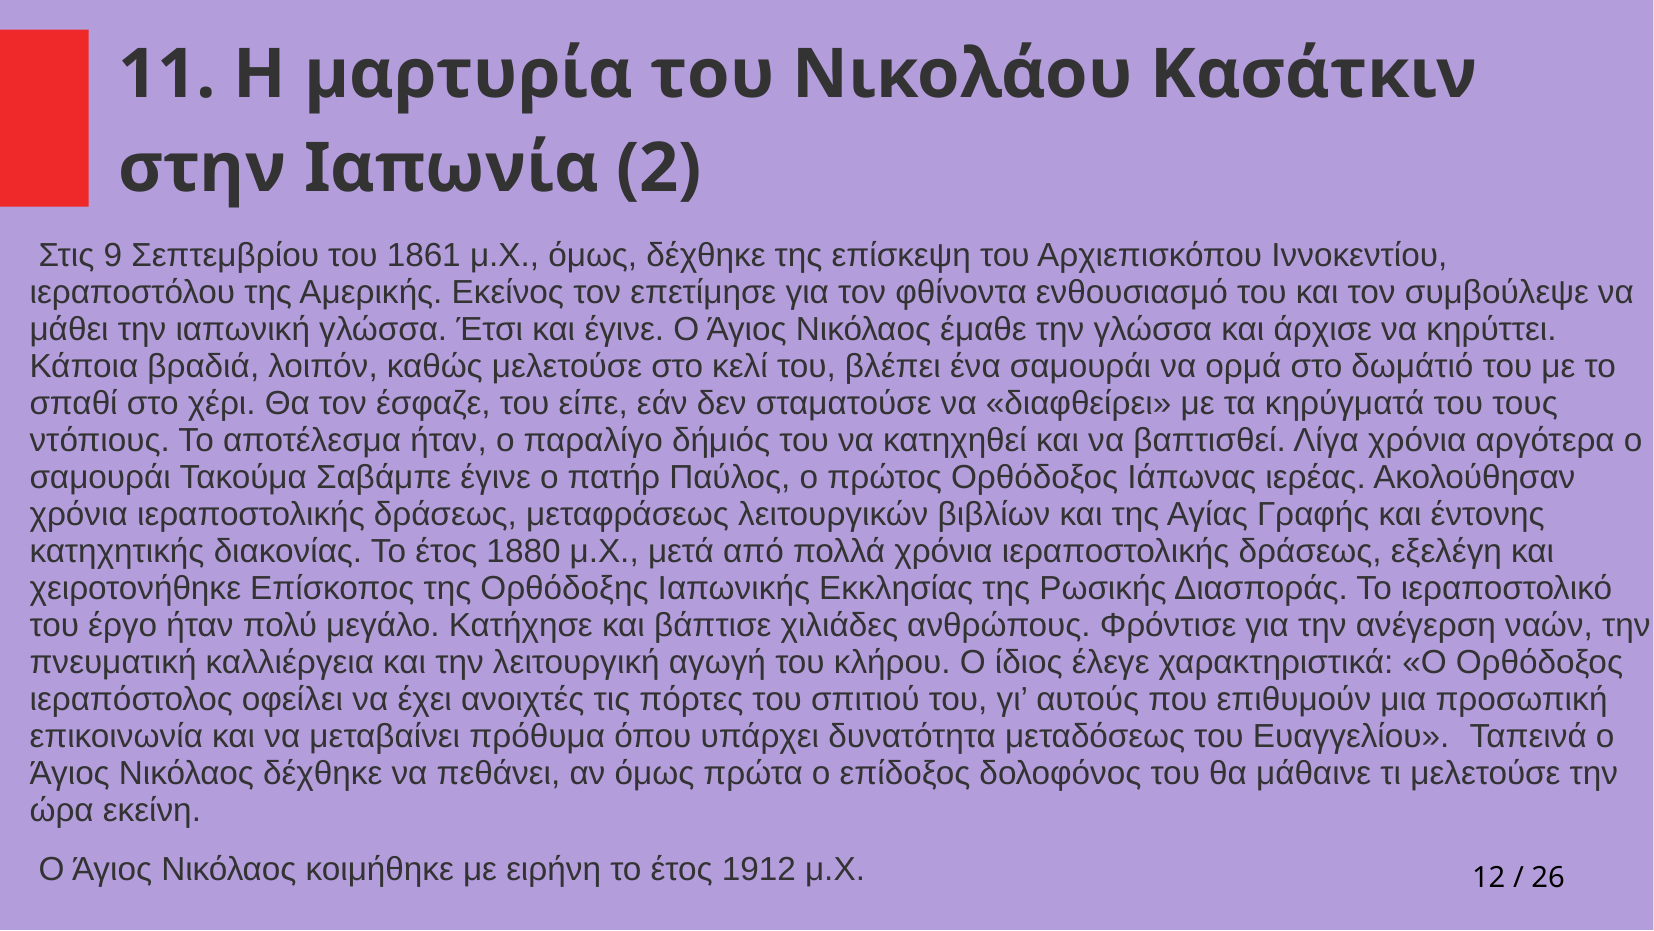

# 11. Η μαρτυρία του Νικολάου Κασάτκιν στην Ιαπωνία (2)
 Στις 9 Σεπτεμβρίου του 1861 μ.Χ., όμως, δέχθηκε της επίσκεψη του Αρχιεπισκόπου Ιννοκεντίου, ιεραποστόλου της Αμερικής. Εκείνος τον επετίμησε για τον φθίνοντα ενθουσιασμό του και τον συμβούλεψε να μάθει την ιαπωνική γλώσσα. Έτσι και έγινε. Ο Άγιος Νικόλαος έμαθε την γλώσσα και άρχισε να κηρύττει. Κάποια βραδιά, λοιπόν, καθώς μελετούσε στο κελί του, βλέπει ένα σαμουράι να ορμά στο δωμάτιό του με το σπαθί στο χέρι. Θα τον έσφαζε, του είπε, εάν δεν σταματούσε να «διαφθείρει» με τα κηρύγματά του τους ντόπιους. Το αποτέλεσμα ήταν, ο παραλίγο δήμιός του να κατηχηθεί και να βαπτισθεί. Λίγα χρόνια αργότερα ο σαμουράι Τακούμα Σαβάμπε έγινε ο πατήρ Παύλος, ο πρώτος Ορθόδοξος Ιάπωνας ιερέας. Ακολούθησαν χρόνια ιεραποστολικής δράσεως, μεταφράσεως λειτουργικών βιβλίων και της Αγίας Γραφής και έντονης κατηχητικής διακονίας. Το έτος 1880 μ.Χ., μετά από πολλά χρόνια ιεραποστολικής δράσεως, εξελέγη και χειροτονήθηκε Επίσκοπος της Ορθόδοξης Ιαπωνικής Εκκλησίας της Ρωσικής Διασποράς. Το ιεραποστολικό του έργο ήταν πολύ μεγάλο. Κατήχησε και βάπτισε χιλιάδες ανθρώπους. Φρόντισε για την ανέγερση ναών, την πνευματική καλλιέργεια και την λειτουργική αγωγή του κλήρου. Ο ίδιος έλεγε χαρακτηριστικά: «Ο Ορθόδοξος ιεραπόστολος οφείλει να έχει ανοιχτές τις πόρτες του σπιτιού του, γι’ αυτούς που επιθυμούν μια προσωπική επικοινωνία και να μεταβαίνει πρόθυμα όπου υπάρχει δυνατότητα μεταδόσεως του Ευαγγελίου». Ταπεινά ο Άγιος Νικόλαος δέχθηκε να πεθάνει, αν όμως πρώτα ο επίδοξος δολοφόνος του θα μάθαινε τι μελετούσε την ώρα εκείνη.
 Ο Άγιος Νικόλαος κοιμήθηκε με ειρήνη το έτος 1912 μ.Χ.
12